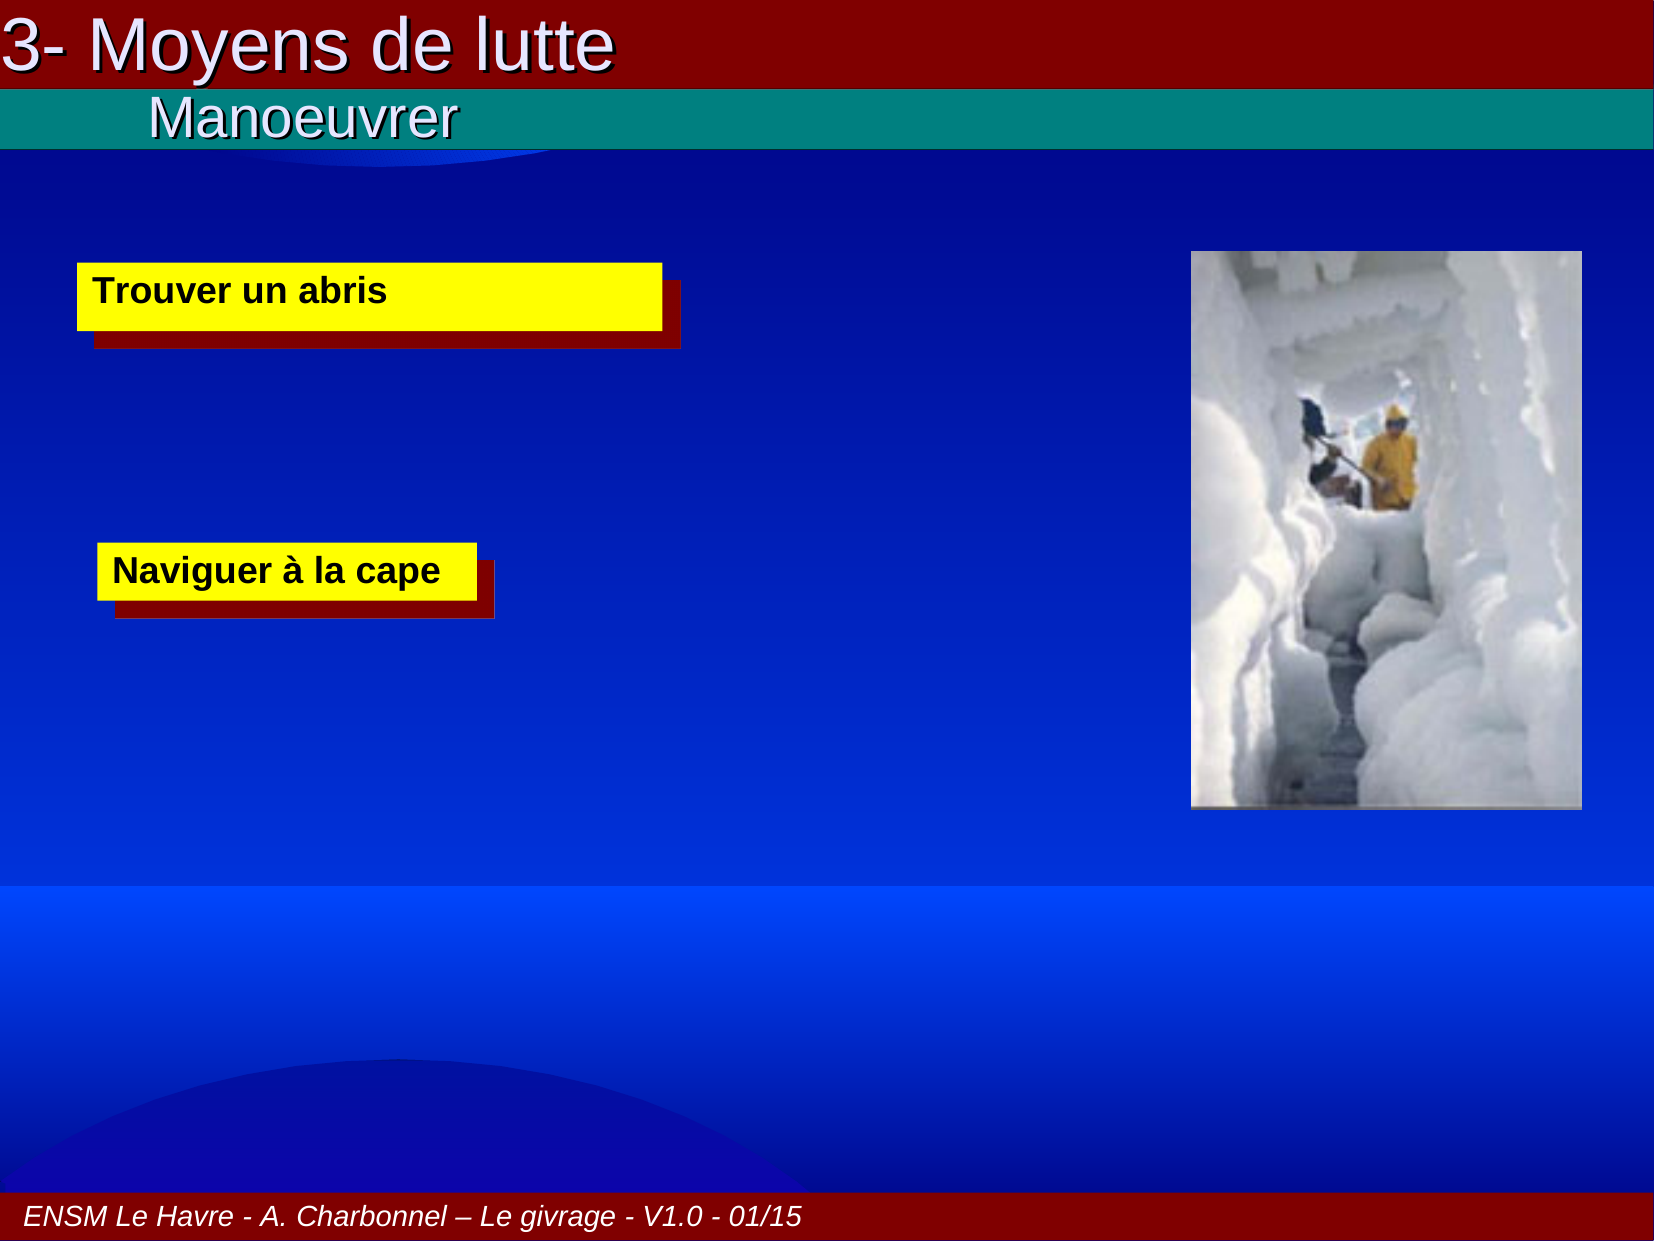

3- Moyens de lutte
# Manoeuvrer
Trouver un abris
Naviguer à la cape
 ENSM Le Havre - A. Charbonnel – Le givrage - V1.0 - 01/15